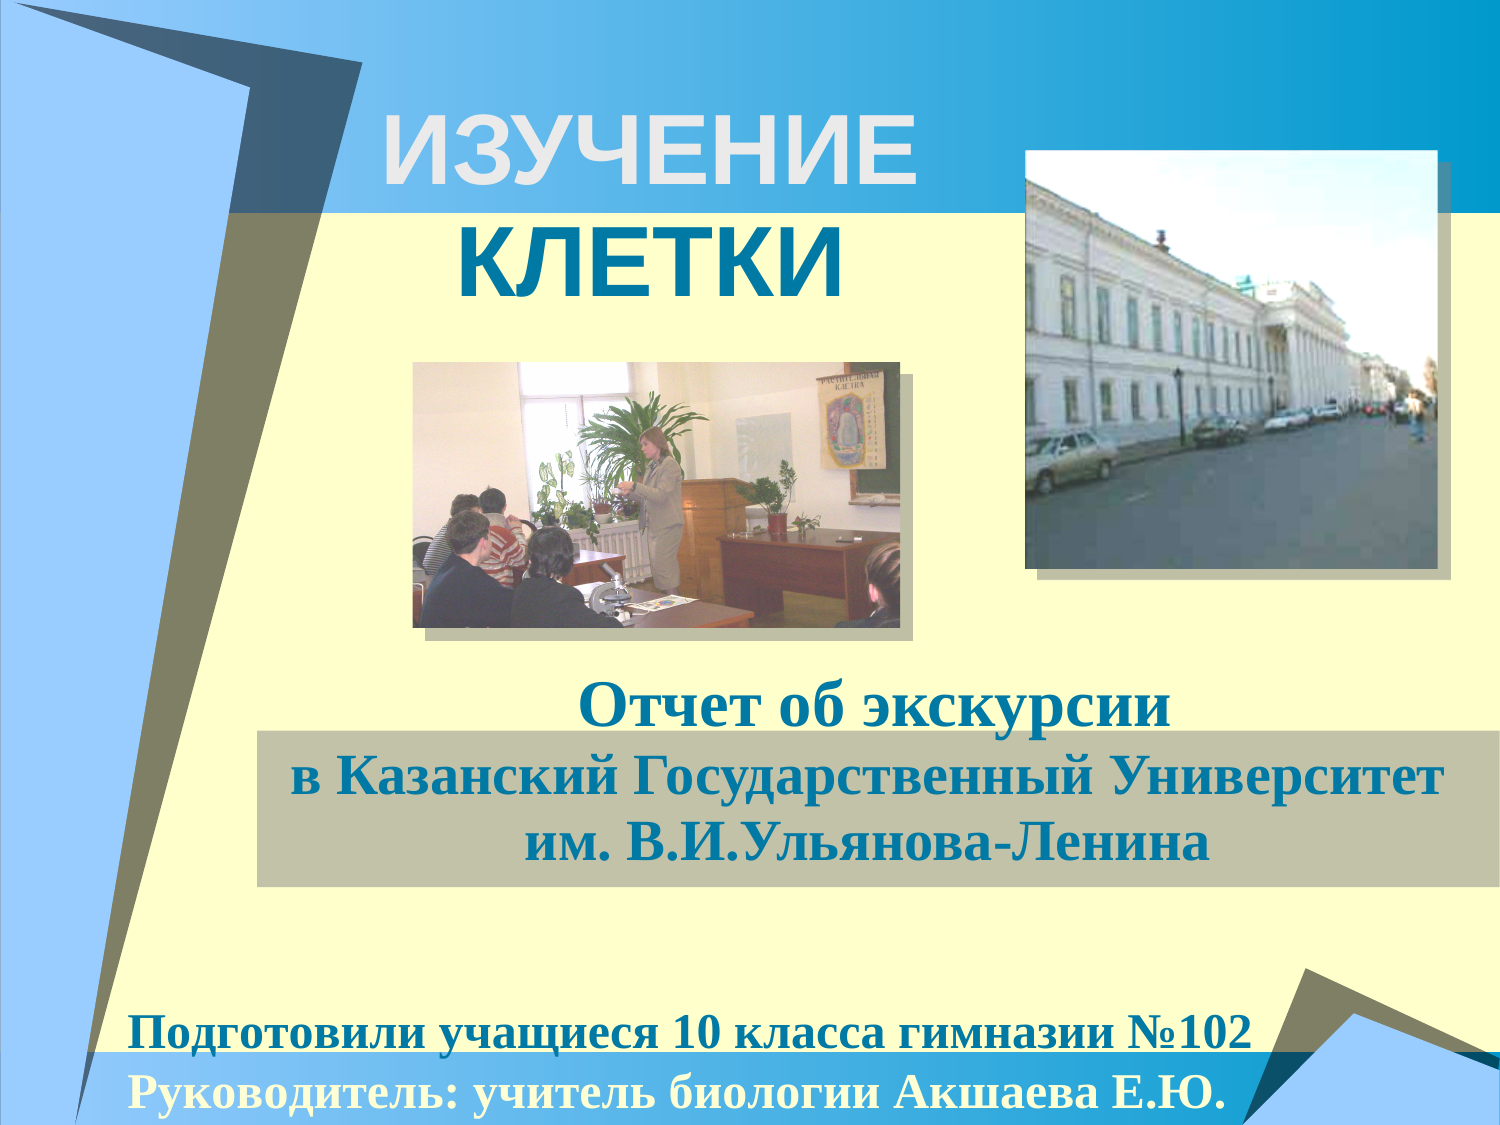

# ИЗУЧЕНИЕ КЛЕТКИ
Отчет об экскурсии
в Казанский Государственный Университет
им. В.И.Ульянова-Ленина
Подготовили учащиеся 10 класса гимназии №102
Руководитель: учитель биологии Акшаева Е.Ю.